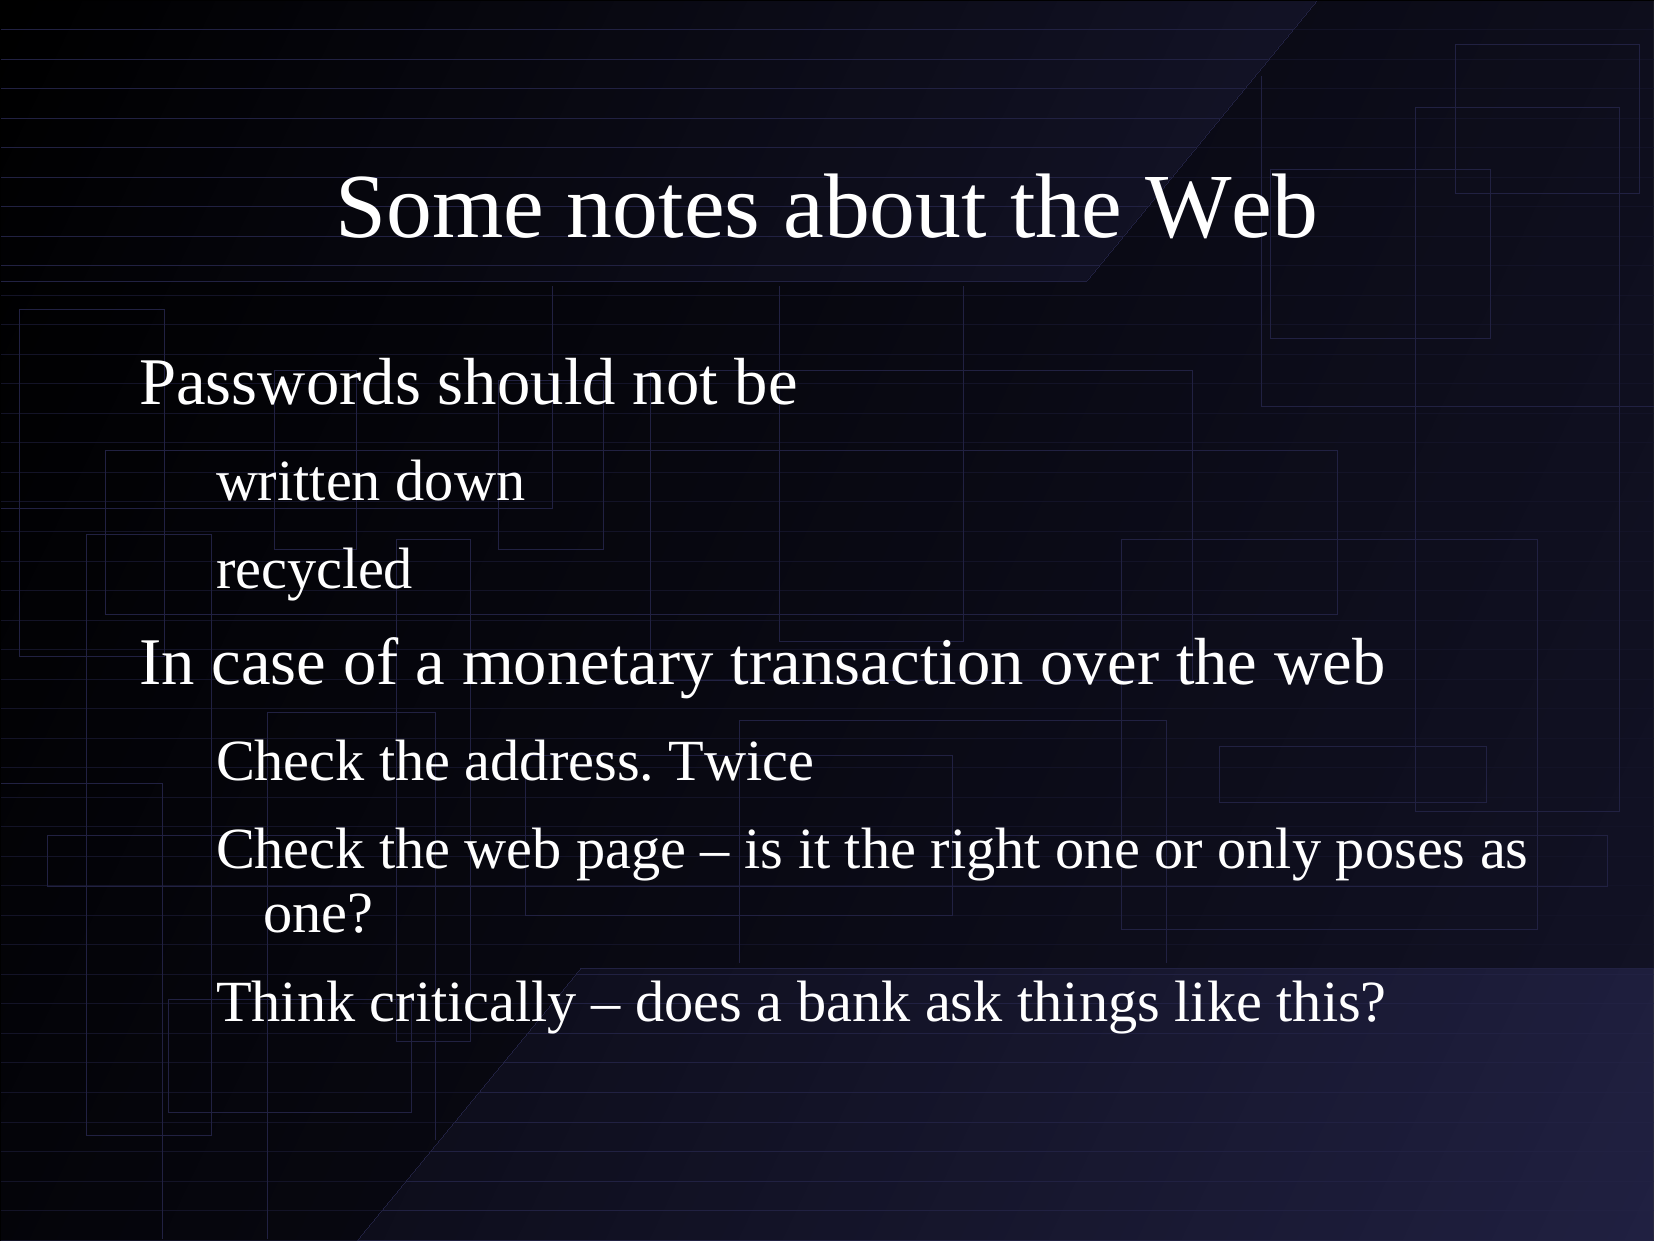

# Some notes about the Web
Passwords should not be
written down
recycled
In case of a monetary transaction over the web
Check the address. Twice
Check the web page – is it the right one or only poses as one?
Think critically – does a bank ask things like this?